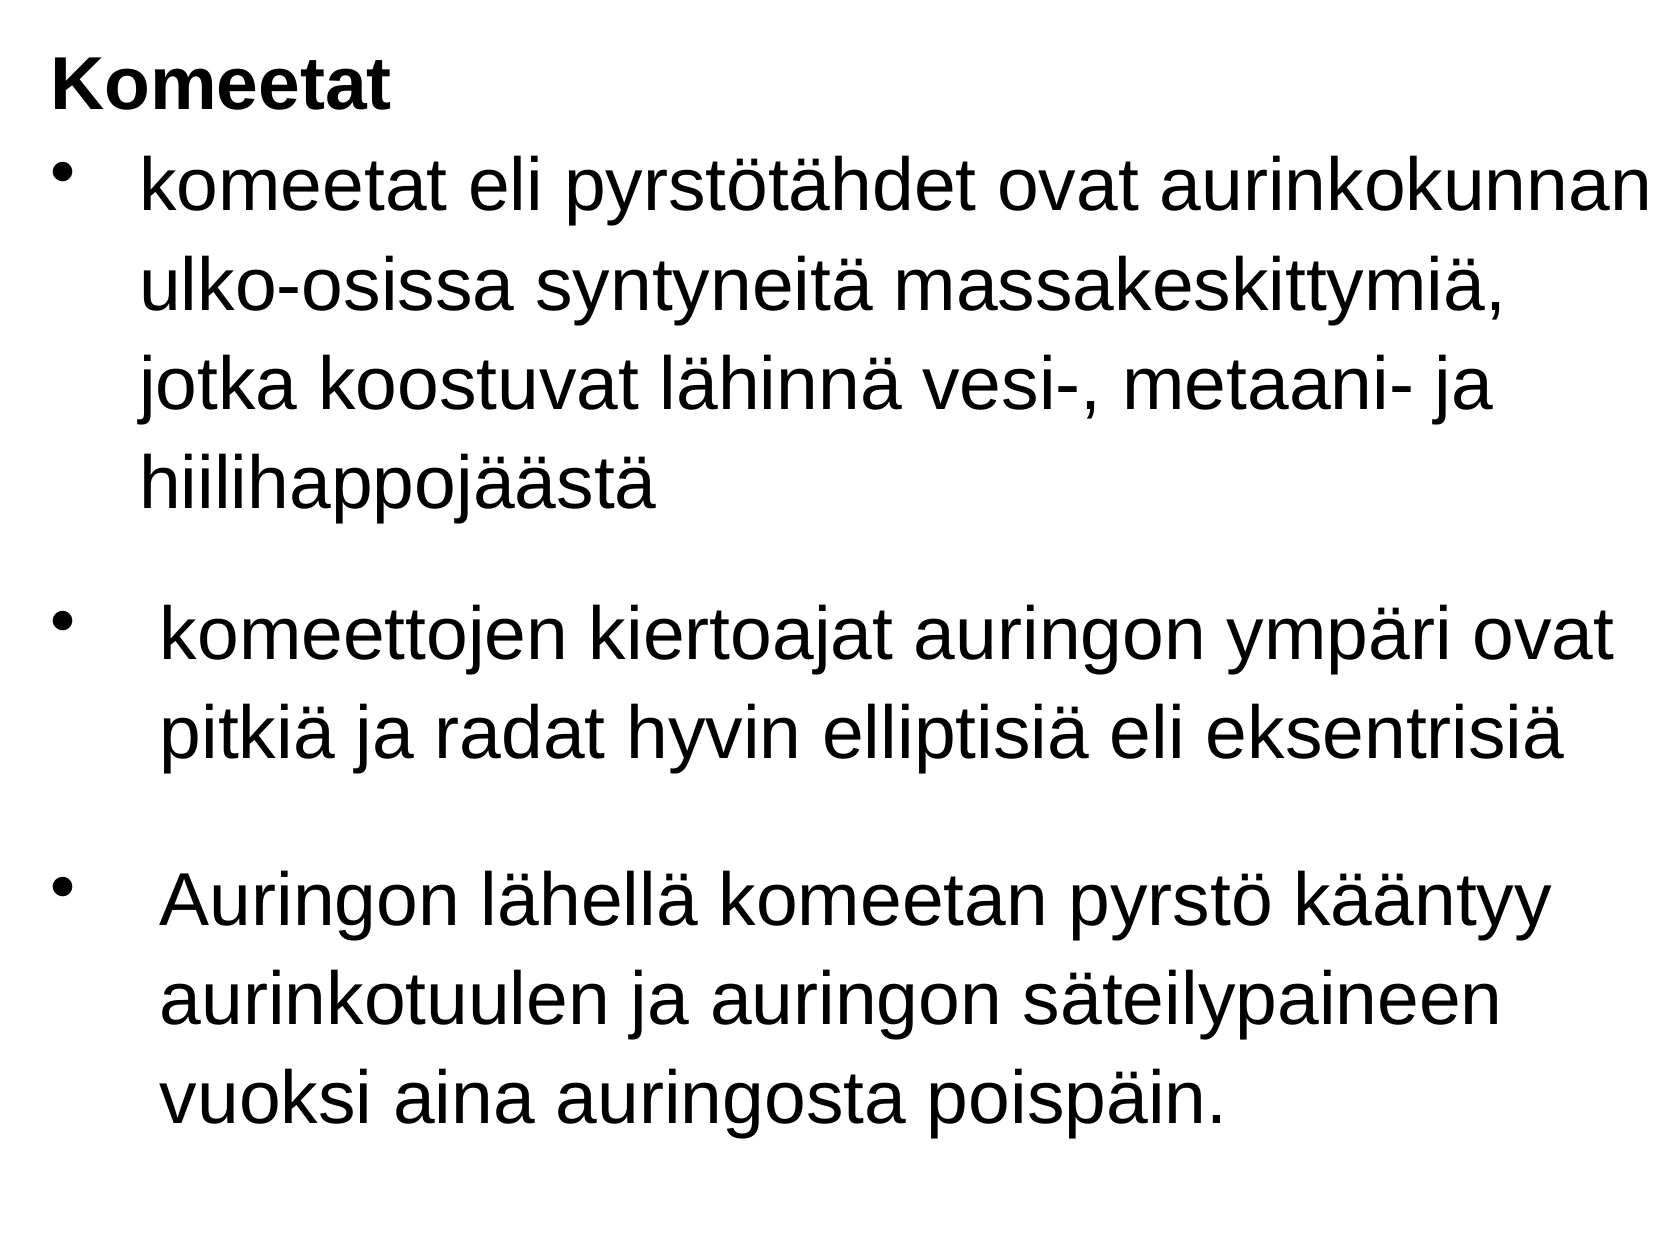

Komeetat
 komeetat eli pyrstötähdet ovat aurinkokunnan
 ulko-osissa syntyneitä massakeskittymiä,
 jotka koostuvat lähinnä vesi-, metaani- ja
 hiilihappojäästä
 komeettojen kiertoajat auringon ympäri ovat
 pitkiä ja radat hyvin elliptisiä eli eksentrisiä
 Auringon lähellä komeetan pyrstö kääntyy
 aurinkotuulen ja auringon säteilypaineen
 vuoksi aina auringosta poispäin.